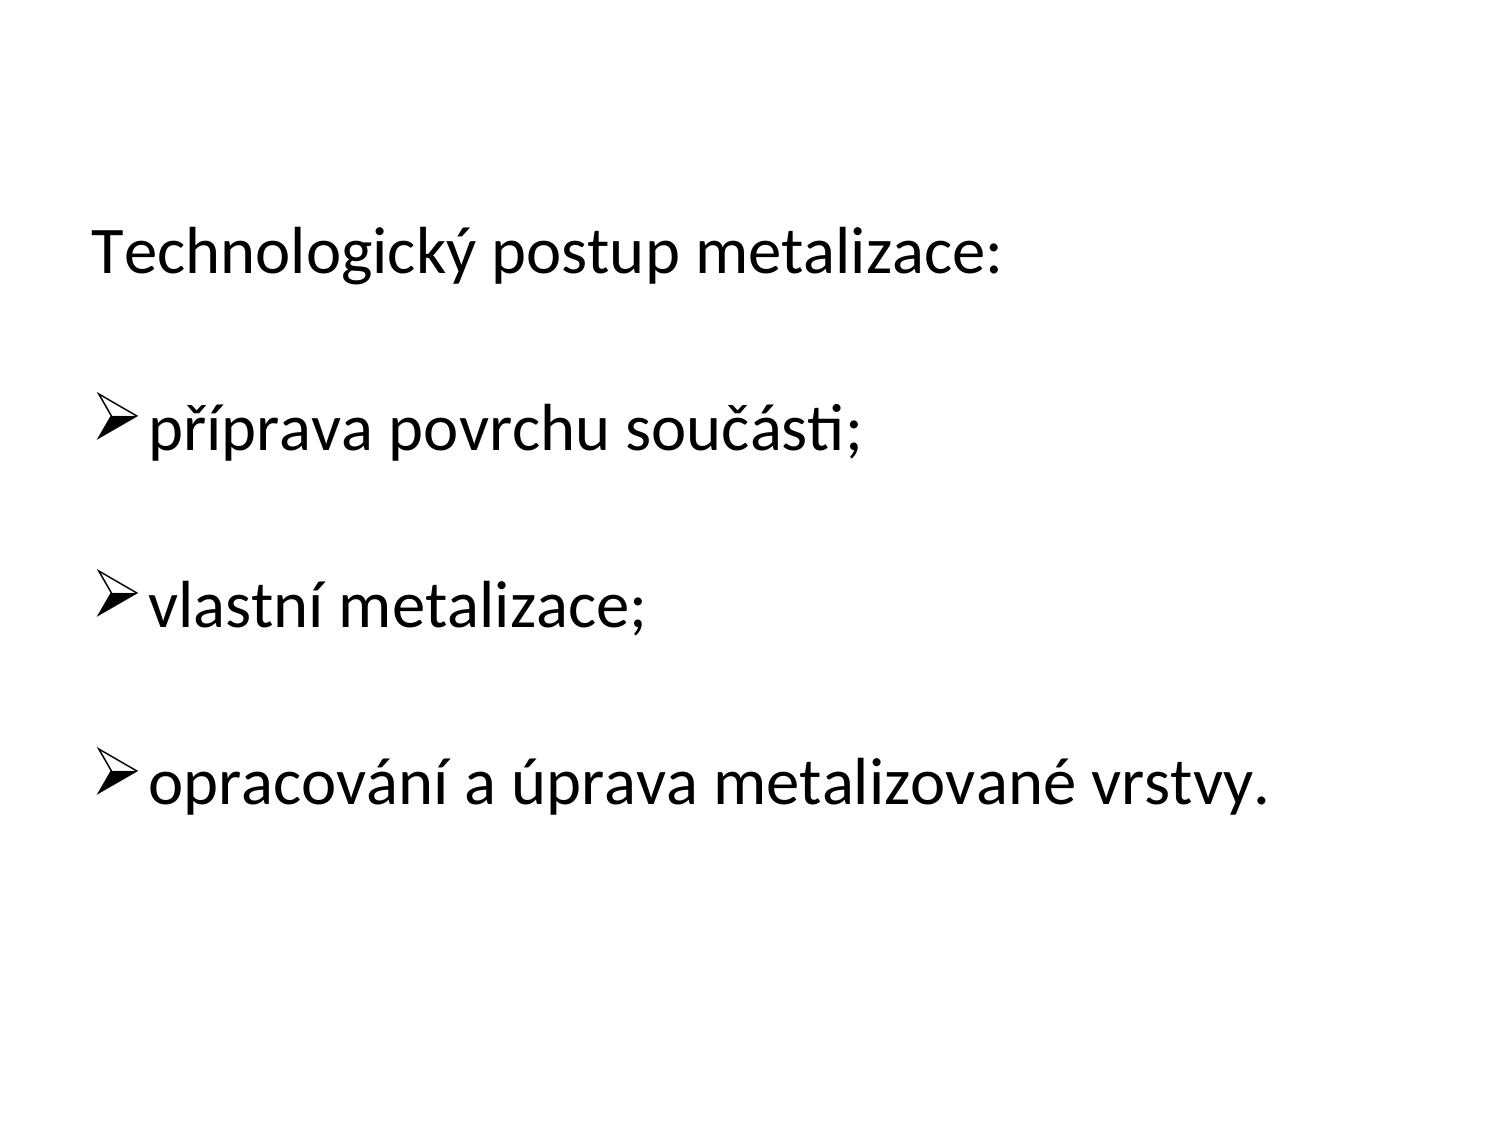

# Technologický postup metalizace:
příprava povrchu součásti;
vlastní metalizace;
opracování a úprava metalizované vrstvy.